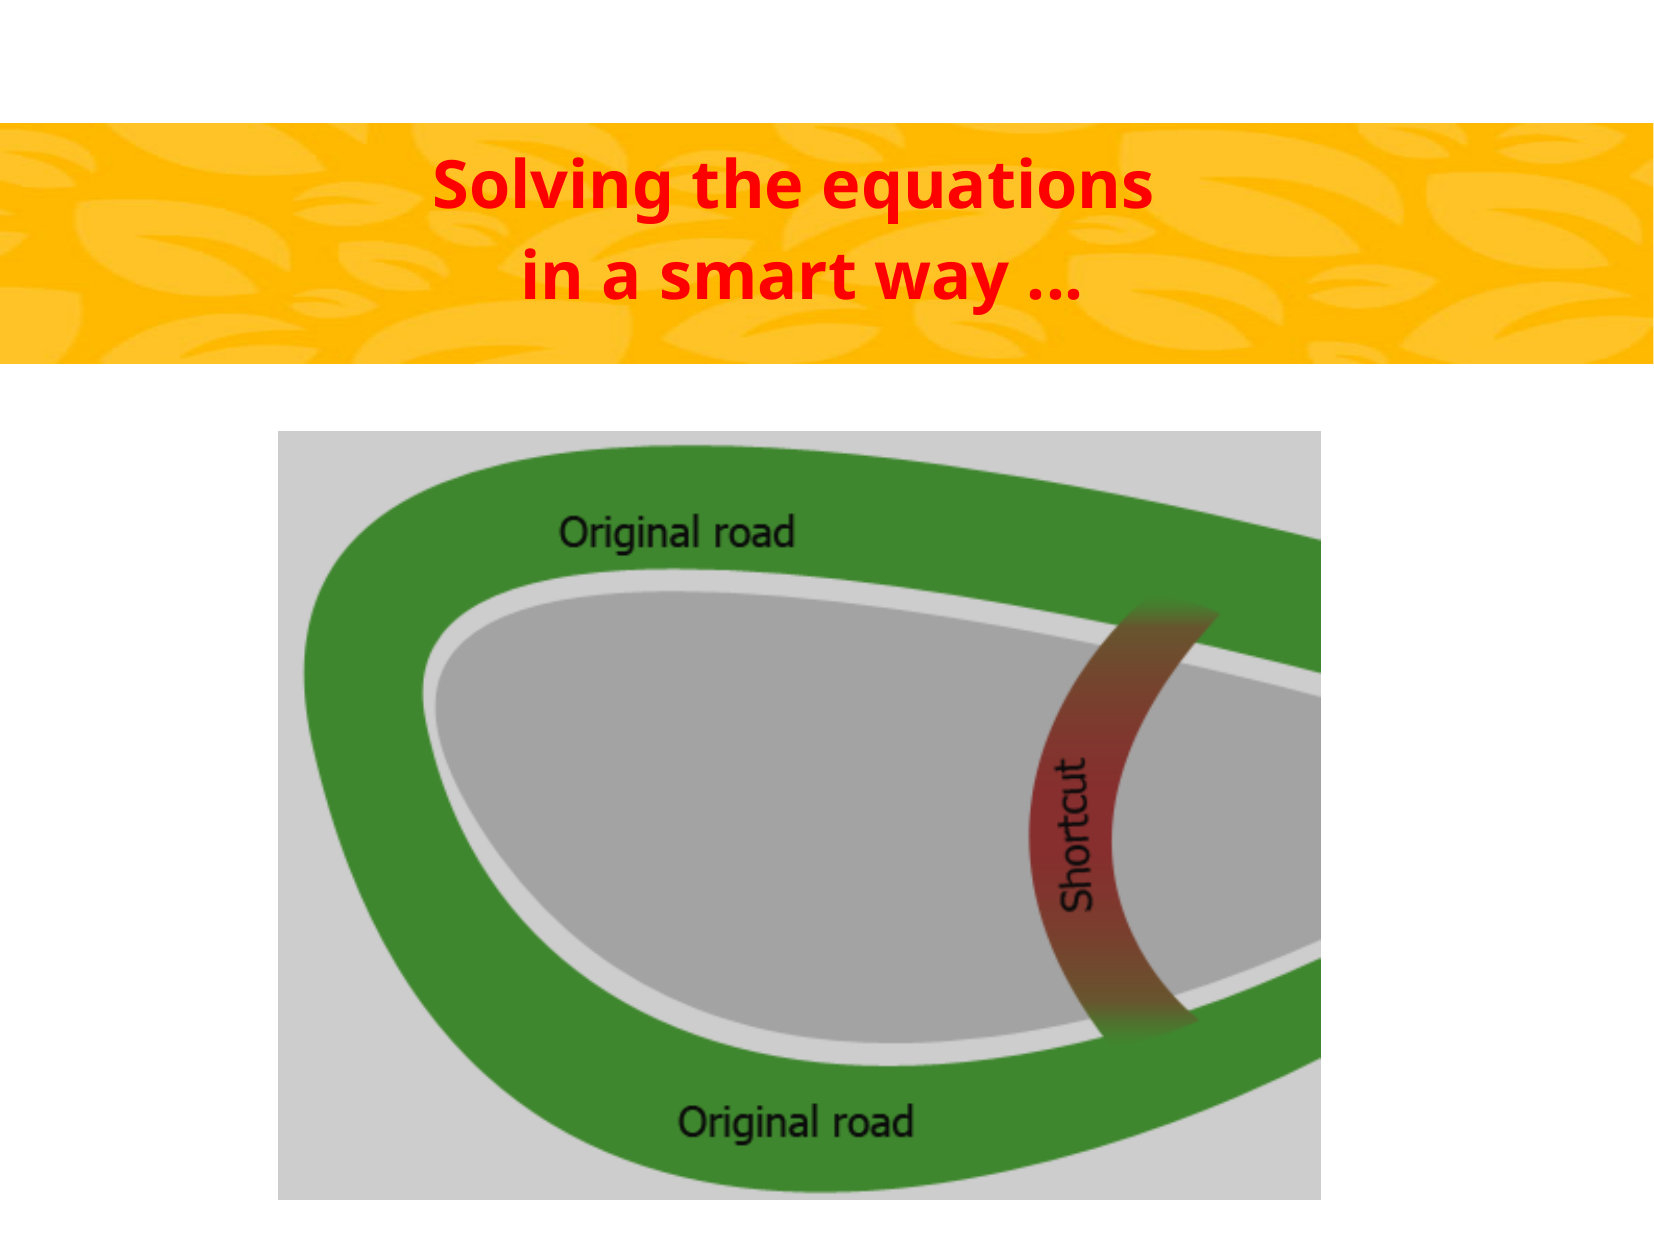

Solving the equations
in a smart way ...